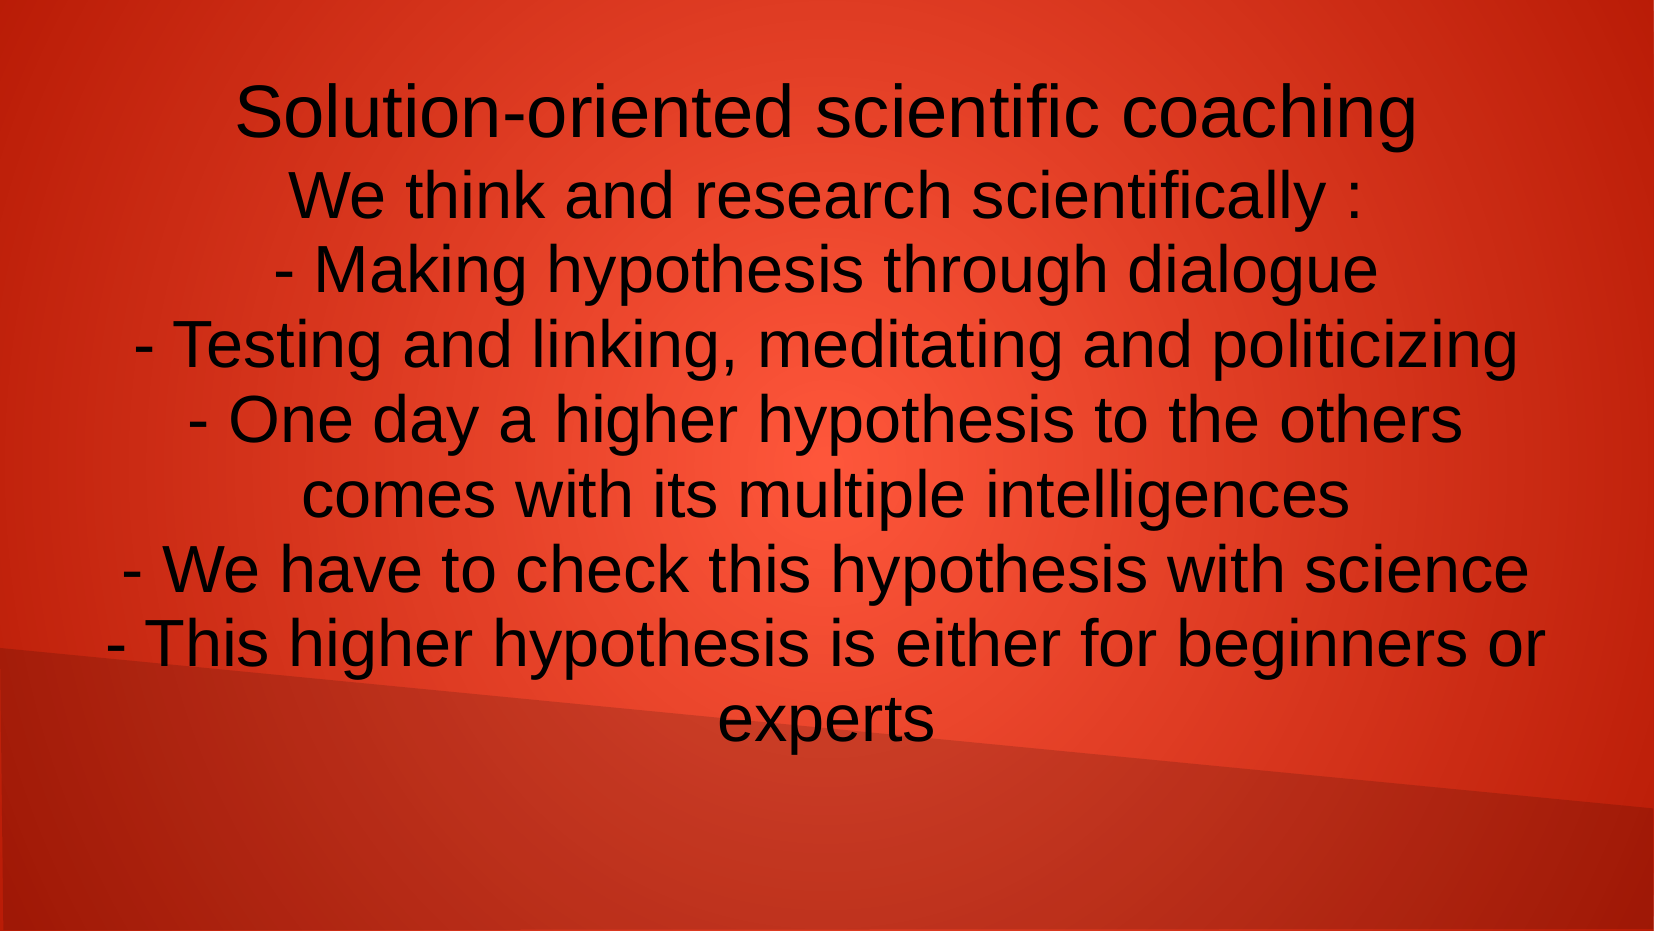

# Solution-oriented scientific coaching
We think and research scientifically :
- Making hypothesis through dialogue
- Testing and linking, meditating and politicizing
- One day a higher hypothesis to the others comes with its multiple intelligences
- We have to check this hypothesis with science
- This higher hypothesis is either for beginners or experts